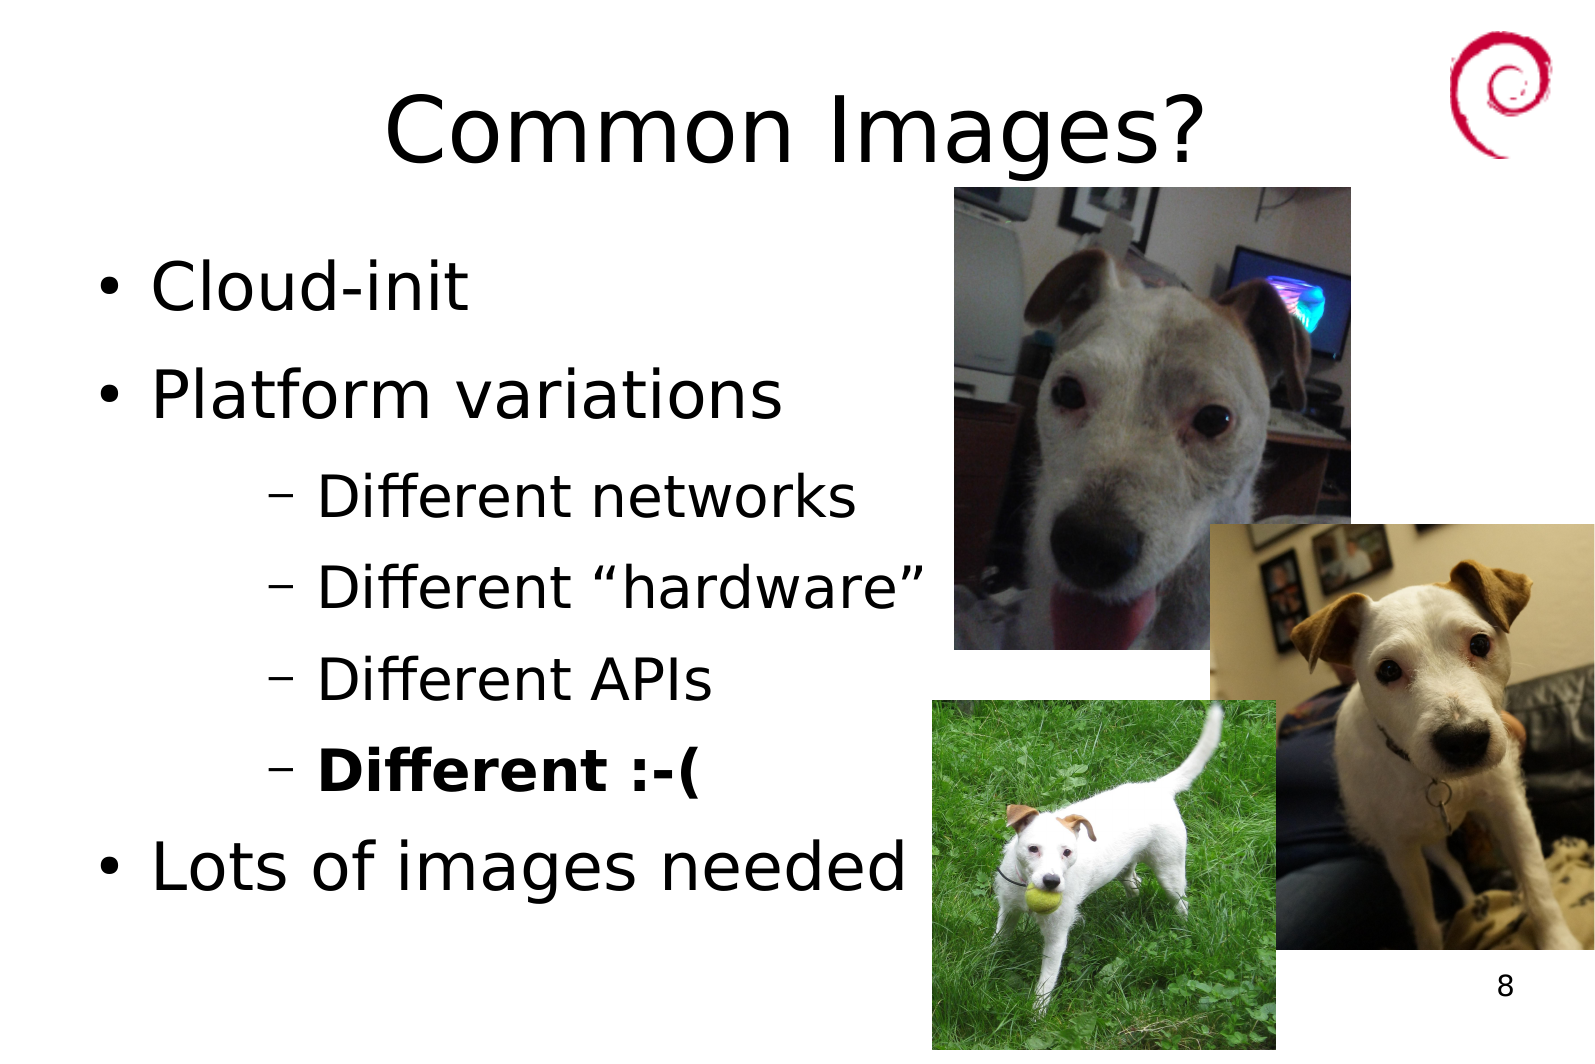

# Common Images?
Cloud-init
Platform variations
Different networks
Different “hardware”
Different APIs
Different :-(
Lots of images needed
8